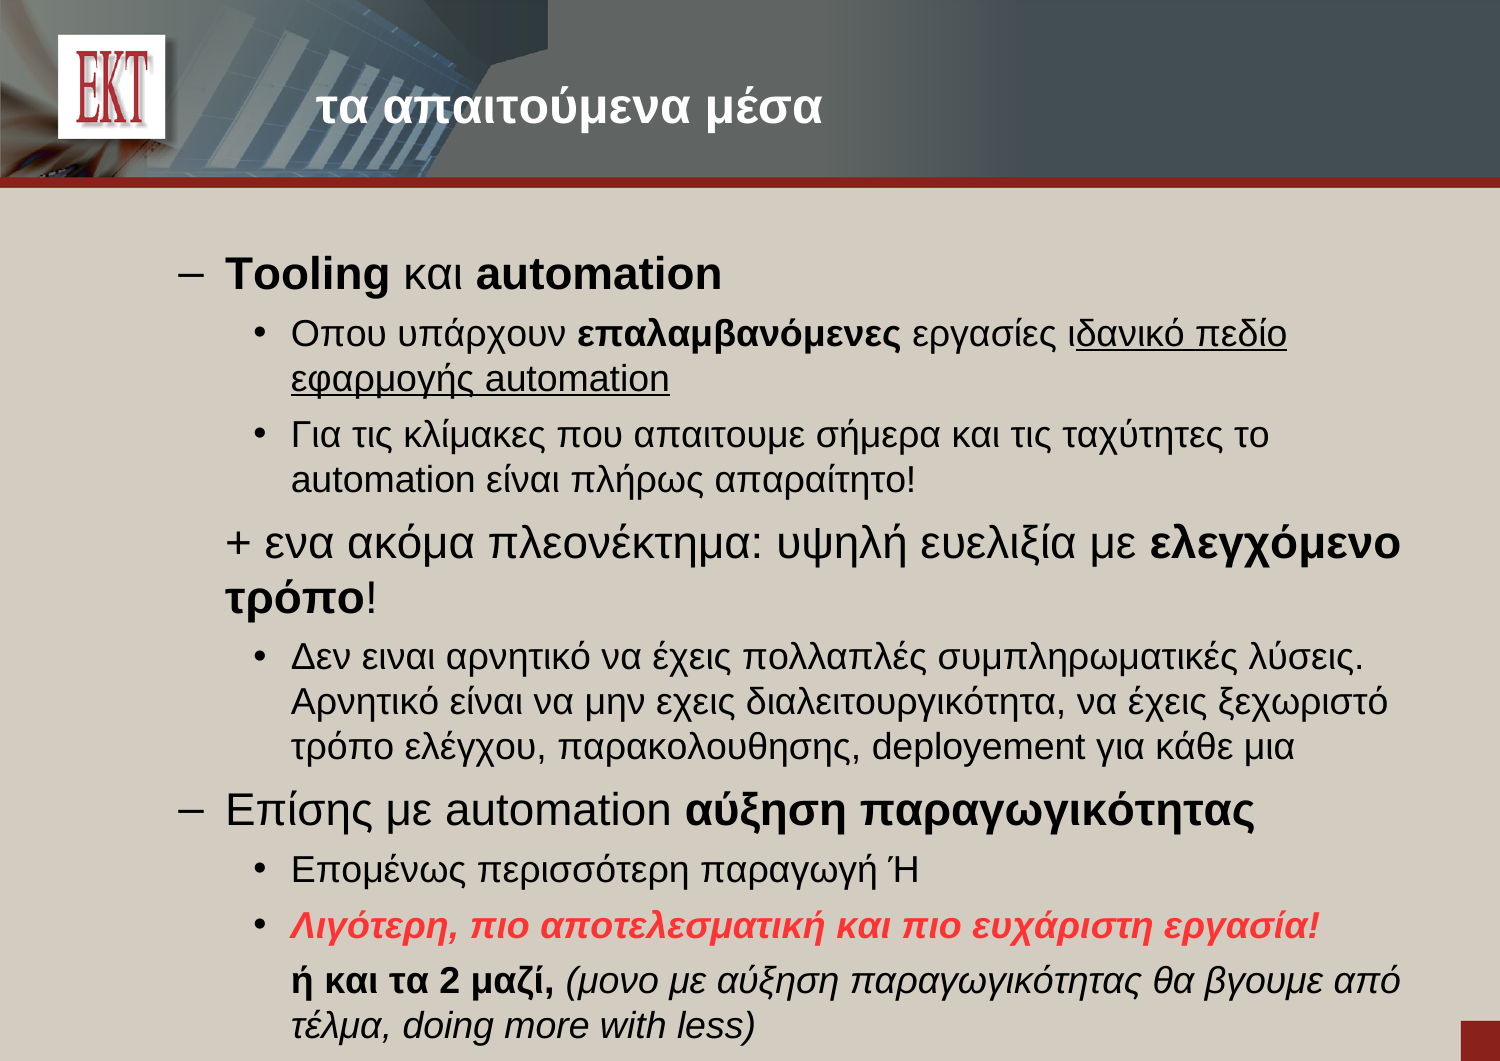

# τα απαιτούμενα μέσα
Tooling και automation
Οπου υπάρχουν επαλαμβανόμενες εργασίες ιδανικό πεδίο εφαρμογής automation
Για τις κλίμακες που απαιτουμε σήμερα και τις ταχύτητες το automation είναι πλήρως απαραίτητο!
+ ενα ακόμα πλεονέκτημα: υψηλή ευελιξία με ελεγχόμενο τρόπο!
Δεν ειναι αρνητικό να έχεις πολλαπλές συμπληρωματικές λύσεις. Αρνητικό είναι να μην εχεις διαλειτουργικότητα, να έχεις ξεχωριστό τρόπο ελέγχου, παρακολουθησης, deployement για κάθε μια
Επίσης με automation αύξηση παραγωγικότητας
Επομένως περισσότερη παραγωγή Ή
Λιγότερη, πιο αποτελεσματική και πιο ευχάριστη εργασία!
ή και τα 2 μαζί, (μονο με αύξηση παραγωγικότητας θα βγουμε από τέλμα, doing more with less)